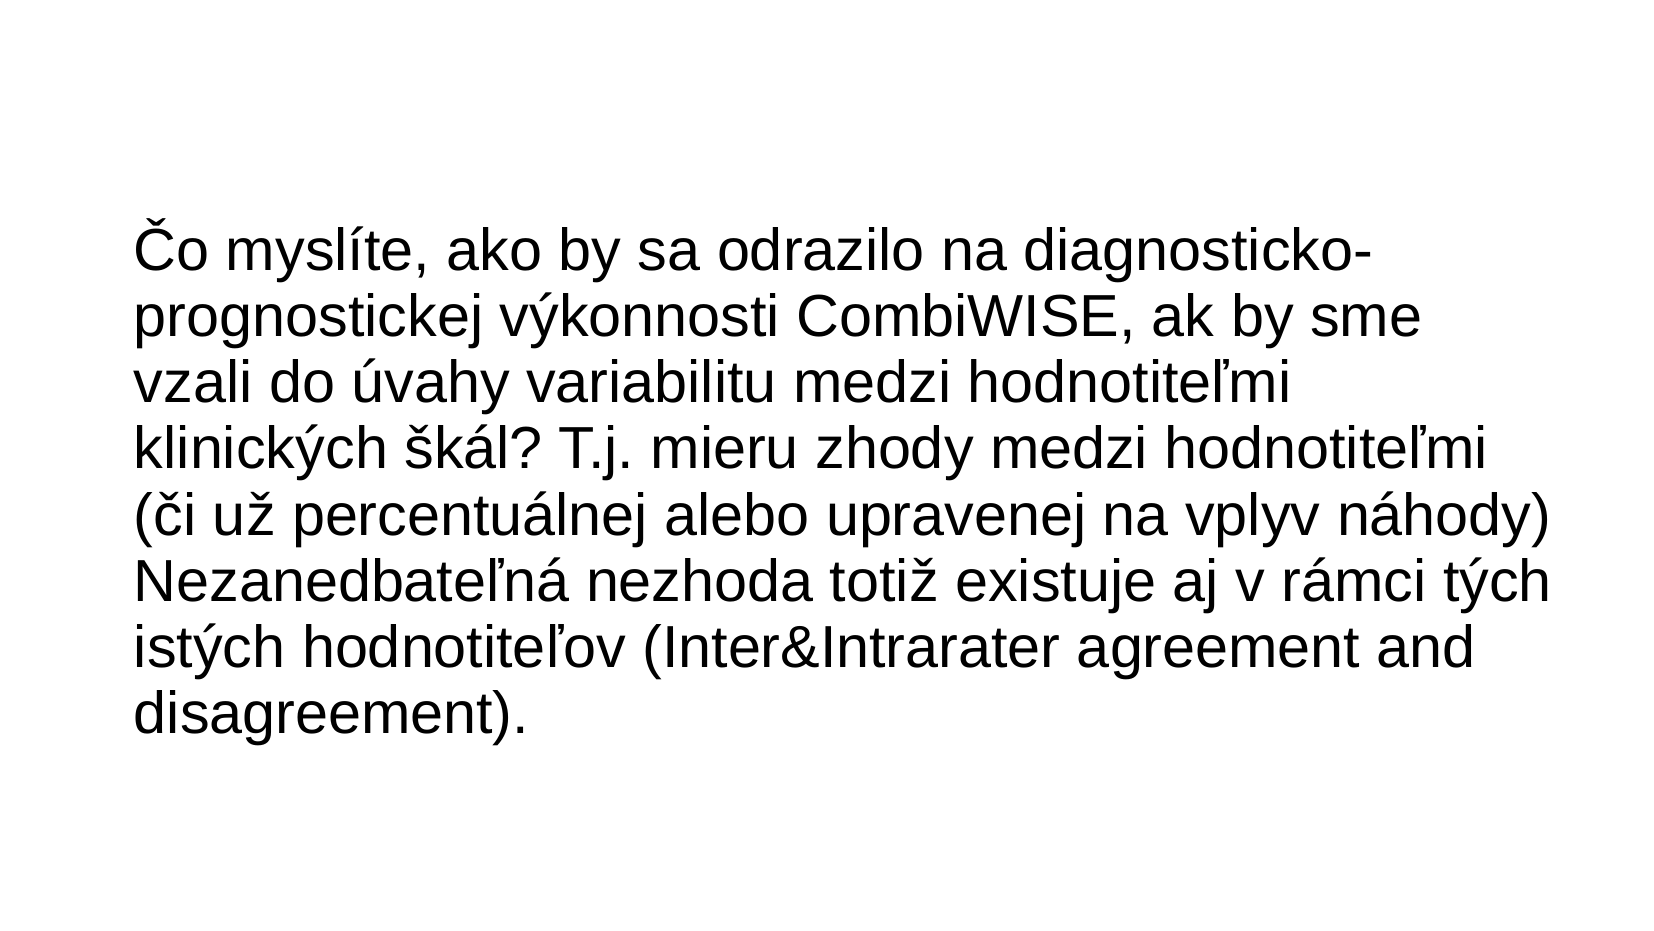

#
Čo myslíte, ako by sa odrazilo na diagnosticko-prognostickej výkonnosti CombiWISE, ak by sme vzali do úvahy variabilitu medzi hodnotiteľmi klinických škál? T.j. mieru zhody medzi hodnotiteľmi (či už percentuálnej alebo upravenej na vplyv náhody) Nezanedbateľná nezhoda totiž existuje aj v rámci tých istých hodnotiteľov (Inter&Intrarater agreement and disagreement).